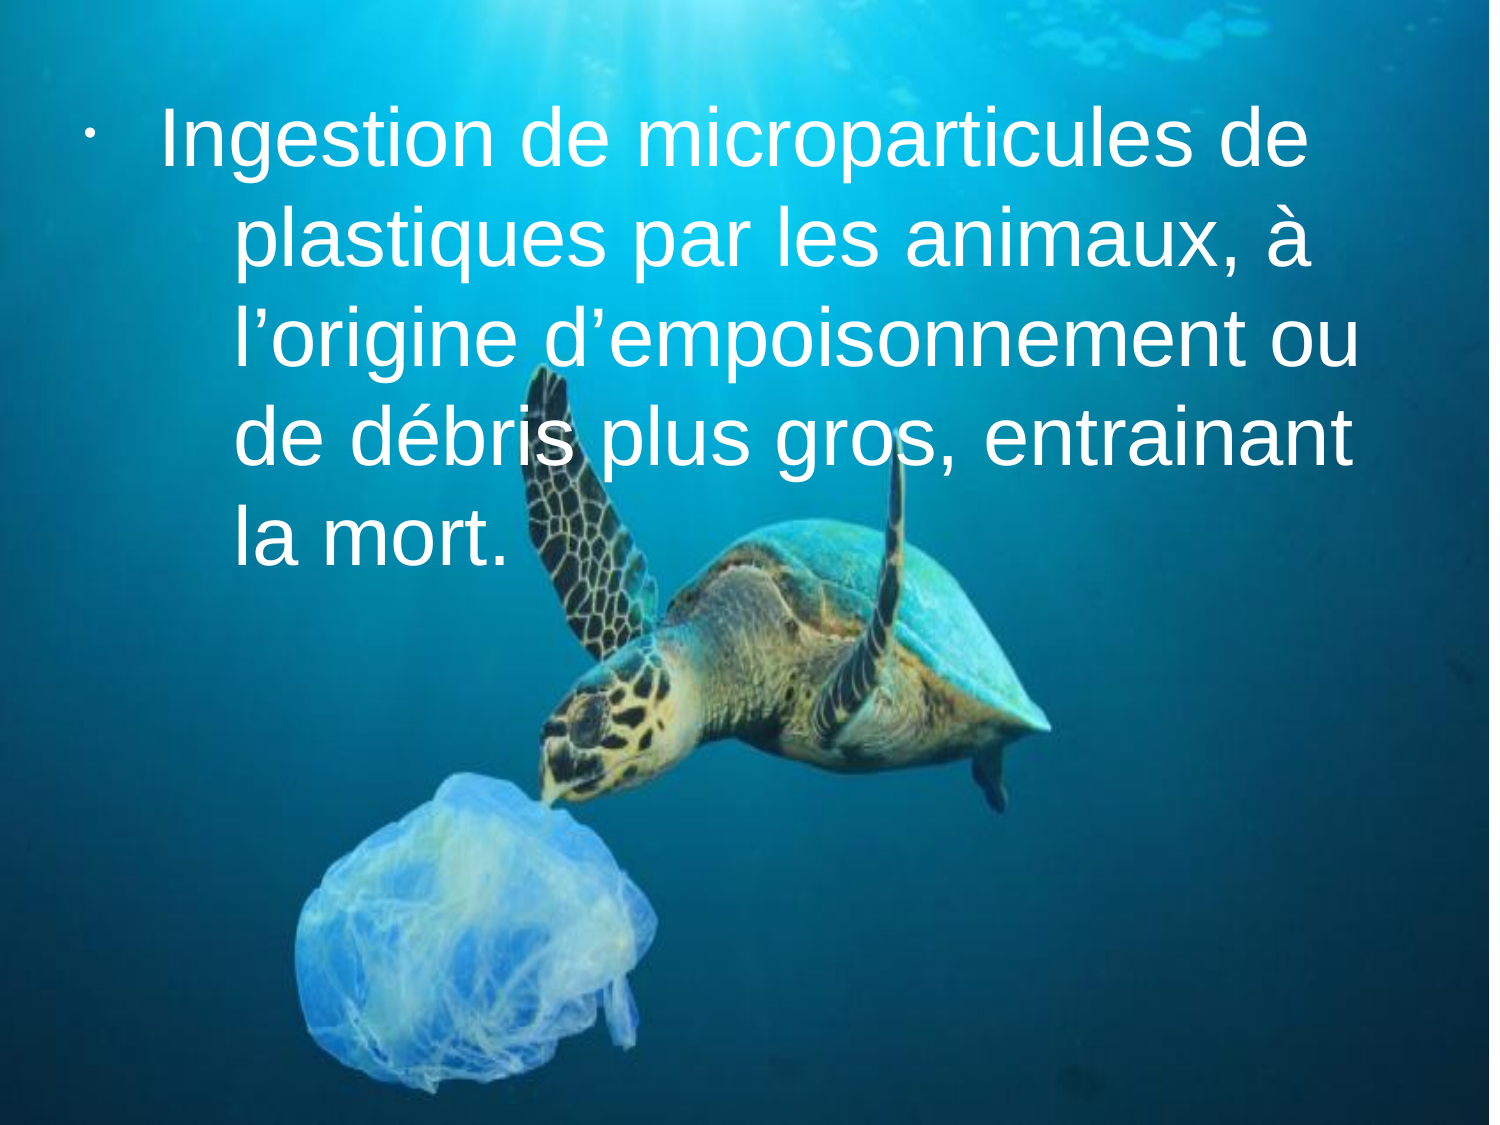

# Conséquence de l’existence
Ingestion de microparticules de plastiques par les animaux, à l’origine d’empoisonnement ou de débris plus gros, entrainant la mort.
Fontwork